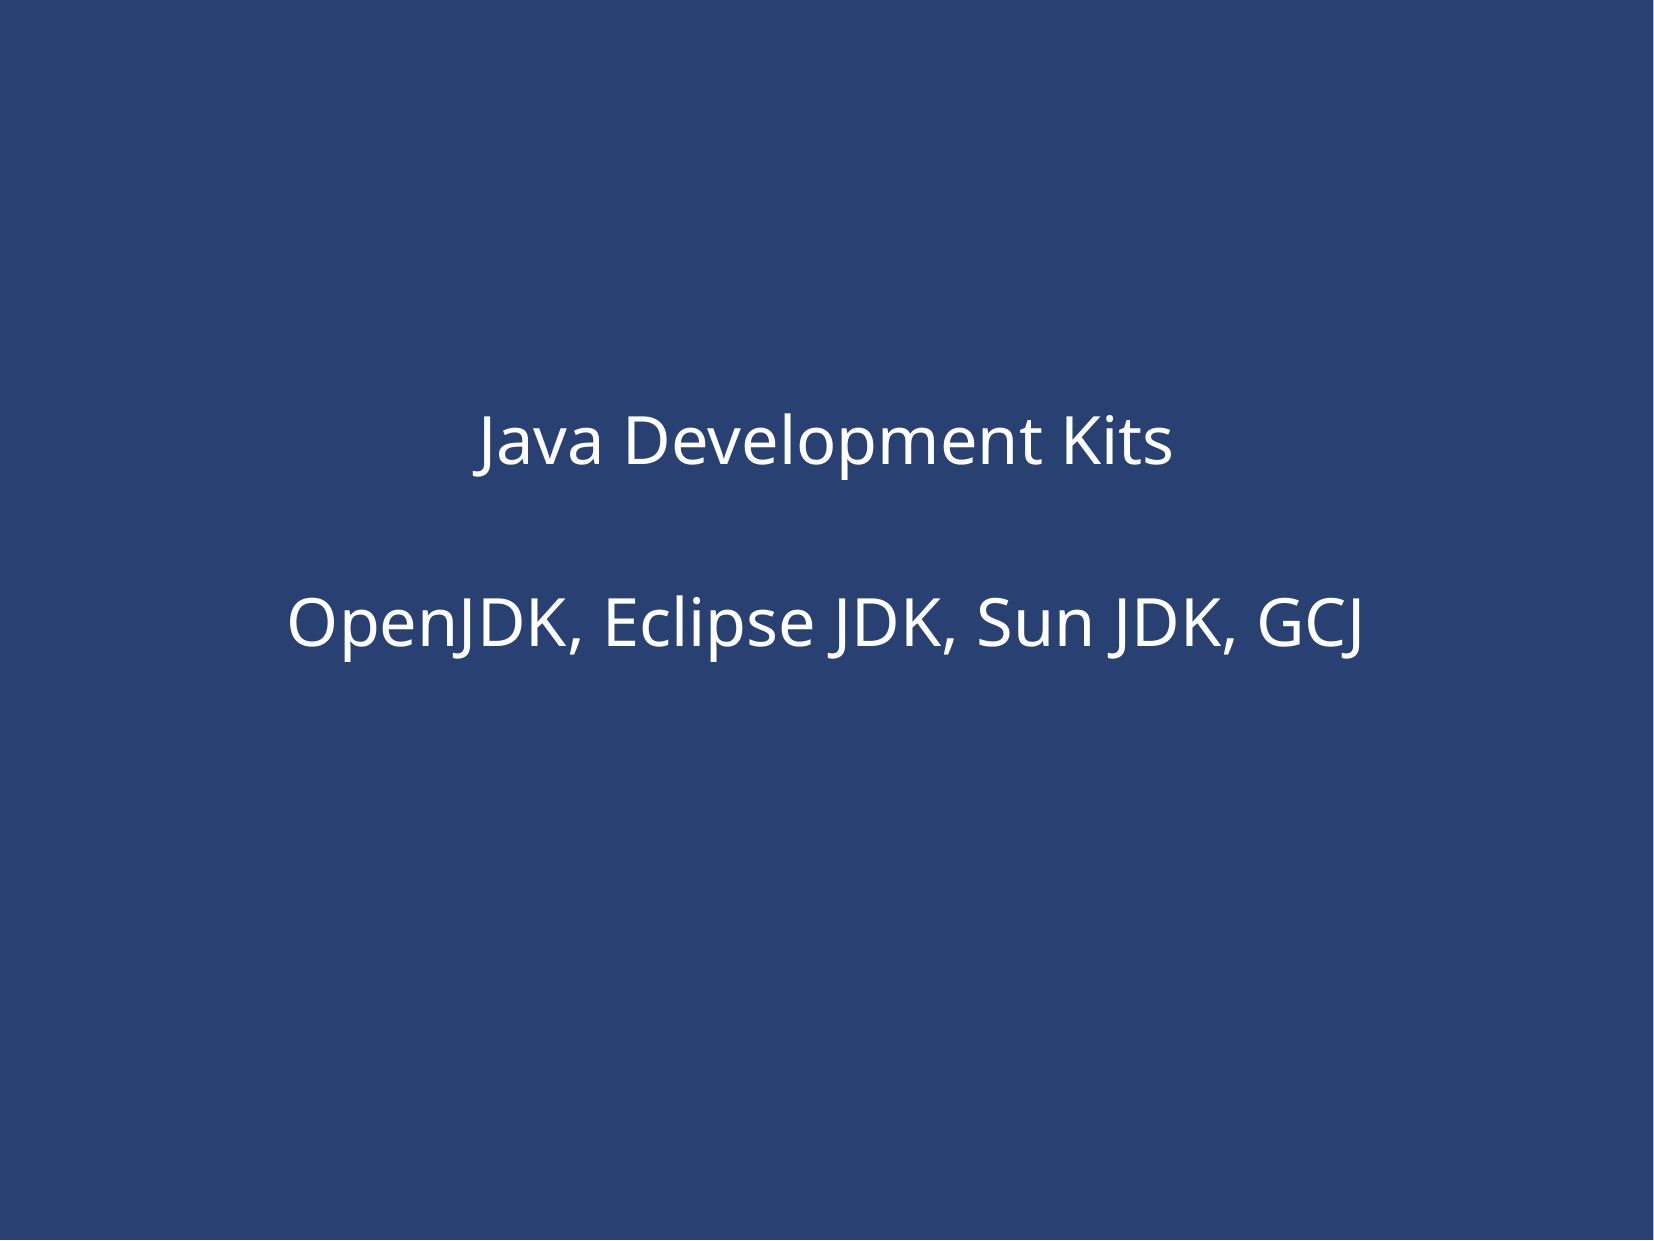

# Java Development Kits
OpenJDK, Eclipse JDK, Sun JDK, GCJ